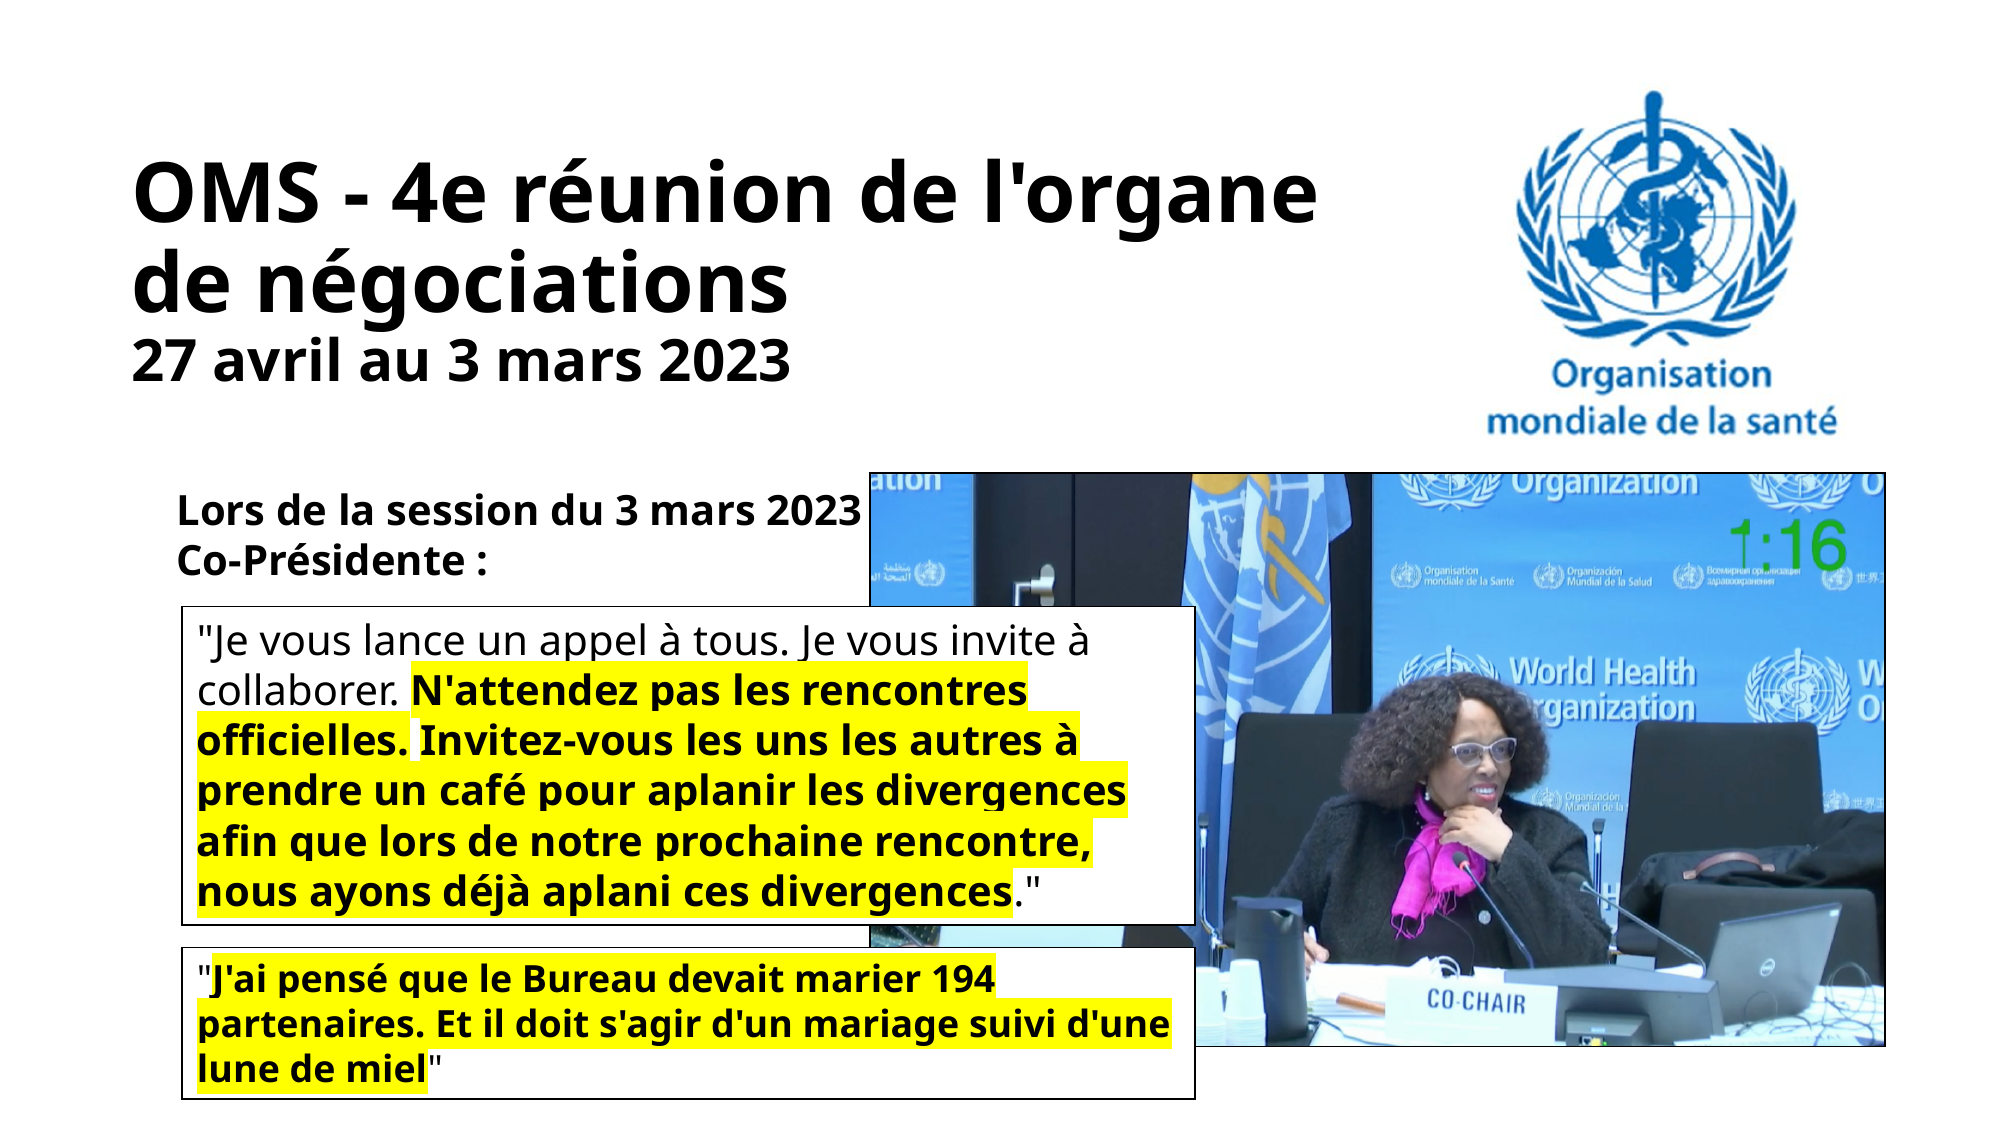

# OMS - 4e réunion de l'organe de négociations 27 avril au 3 mars 2023
Lors de la session du 3 mars 2023 Co-Présidente :
"Je vous lance un appel à tous. Je vous invite à collaborer. N'attendez pas les rencontres officielles. Invitez-vous les uns les autres à prendre un café pour aplanir les divergences afin que lors de notre prochaine rencontre, nous ayons déjà aplani ces divergences."
"J'ai pensé que le Bureau devait marier 194 partenaires. Et il doit s'agir d'un mariage suivi d'une lune de miel"